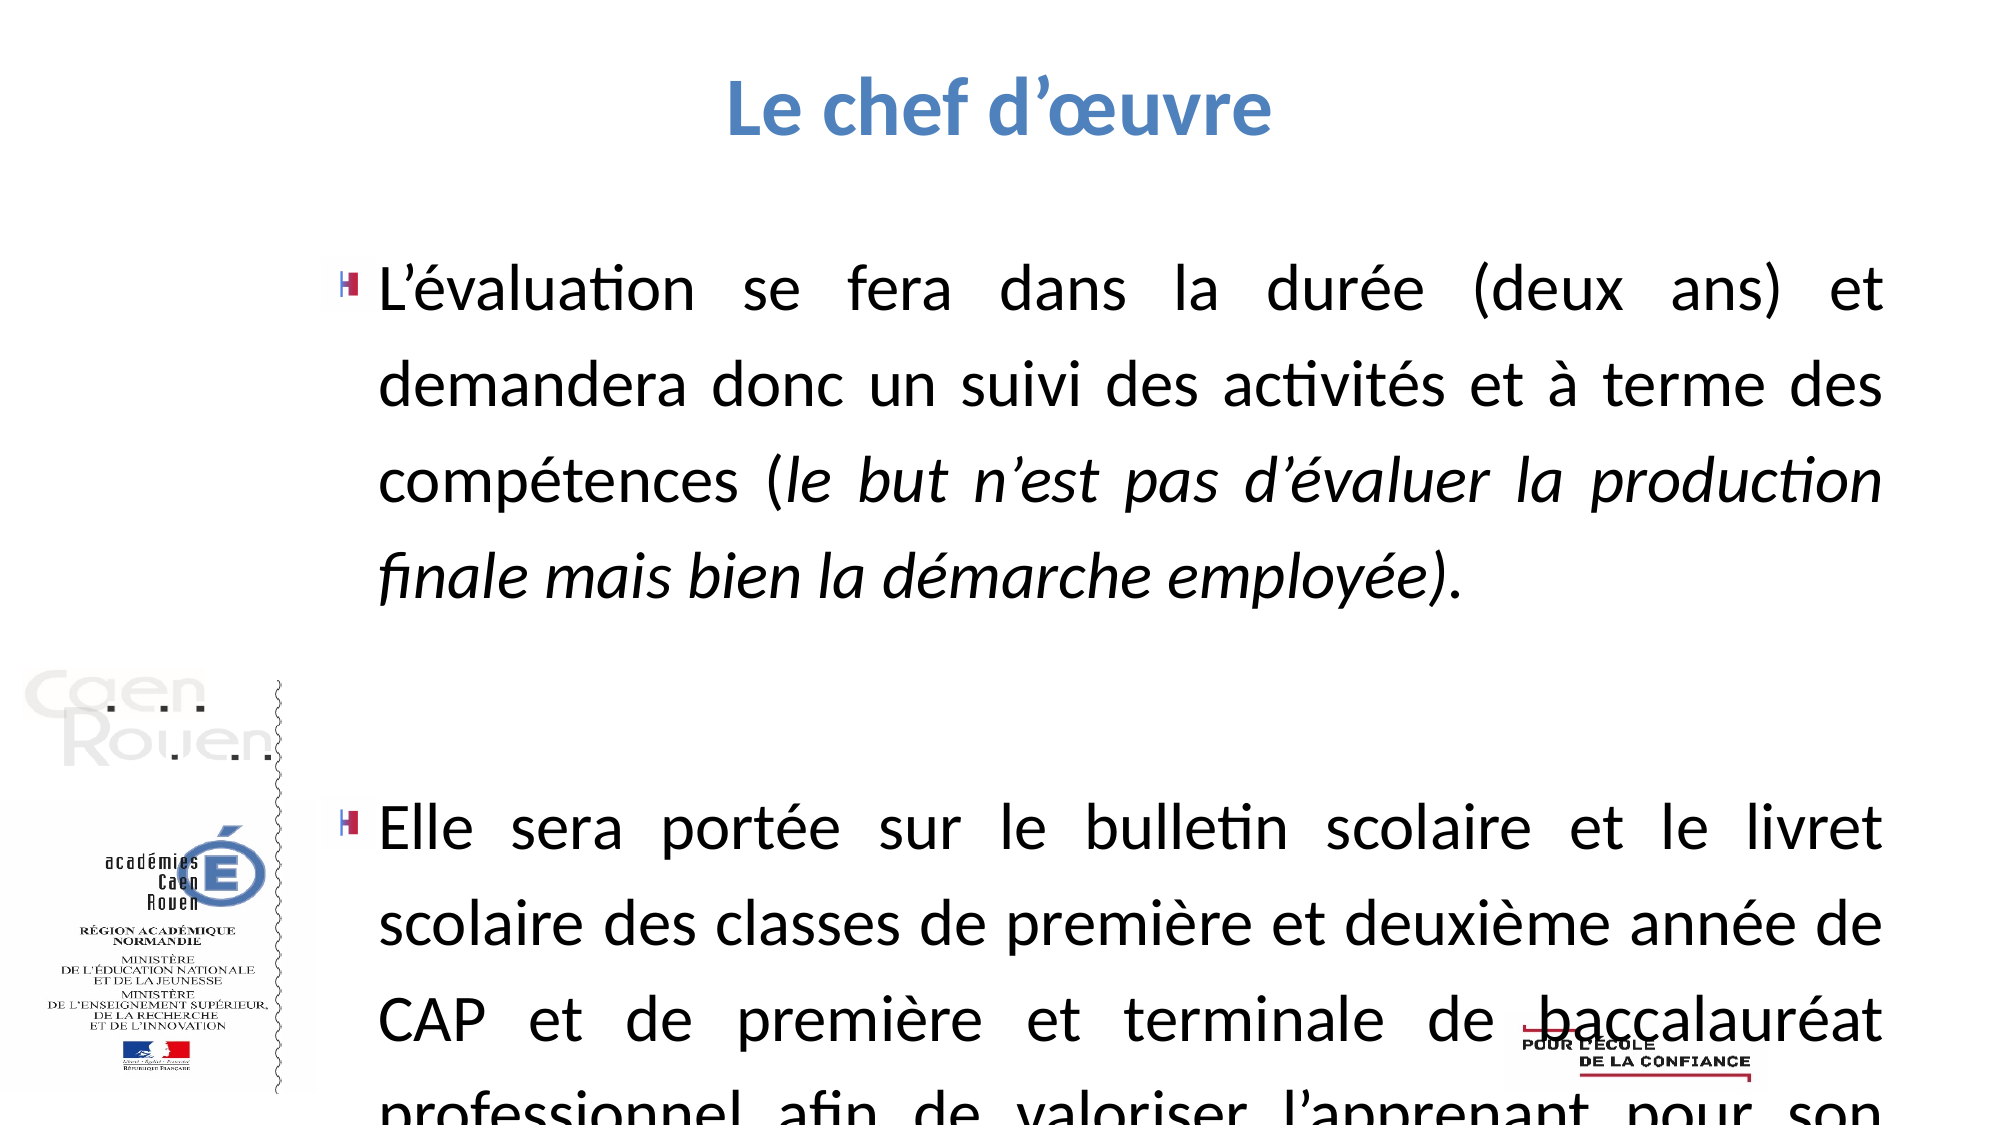

# Le chef d’œuvre
L’évaluation se fera dans la durée (deux ans) et demandera donc un suivi des activités et à terme des compétences (le but n’est pas d’évaluer la production finale mais bien la démarche employée).
Elle sera portée sur le bulletin scolaire et le livret scolaire des classes de première et deuxième année de CAP et de première et terminale de baccalauréat professionnel afin de valoriser l’apprenant pour son entrée dans la vie active ou sa poursuite d’étude.